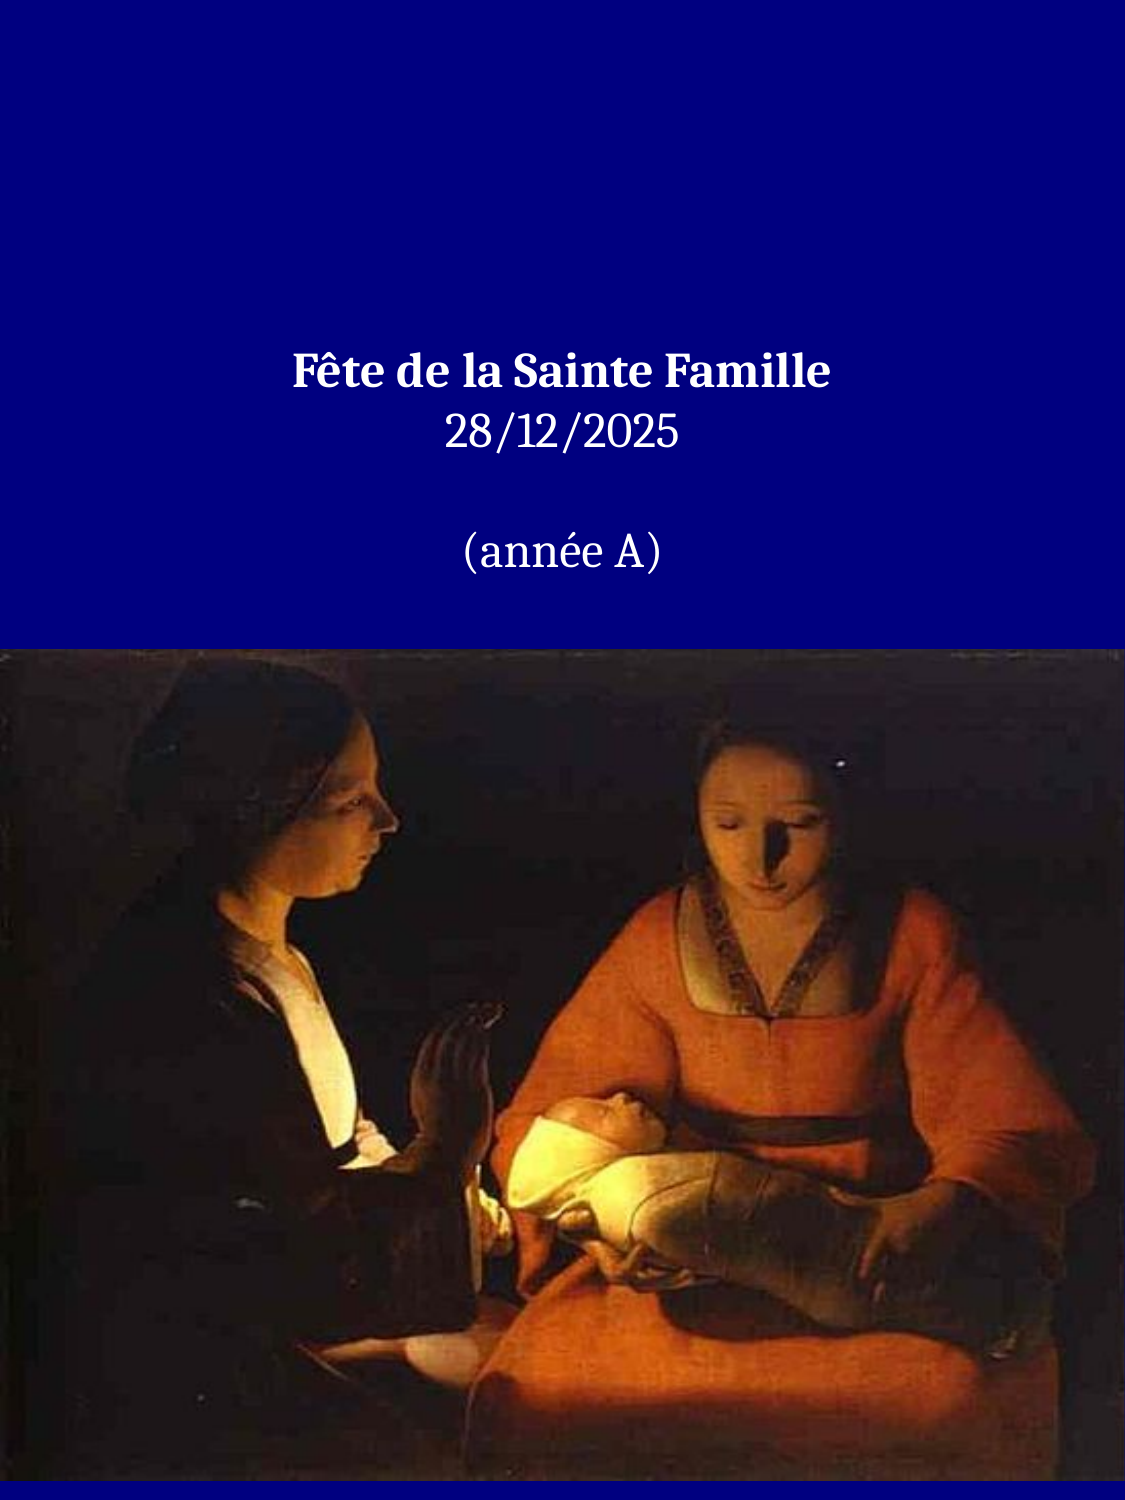

Fête de la Sainte Famille
28/12/2025
(année A)